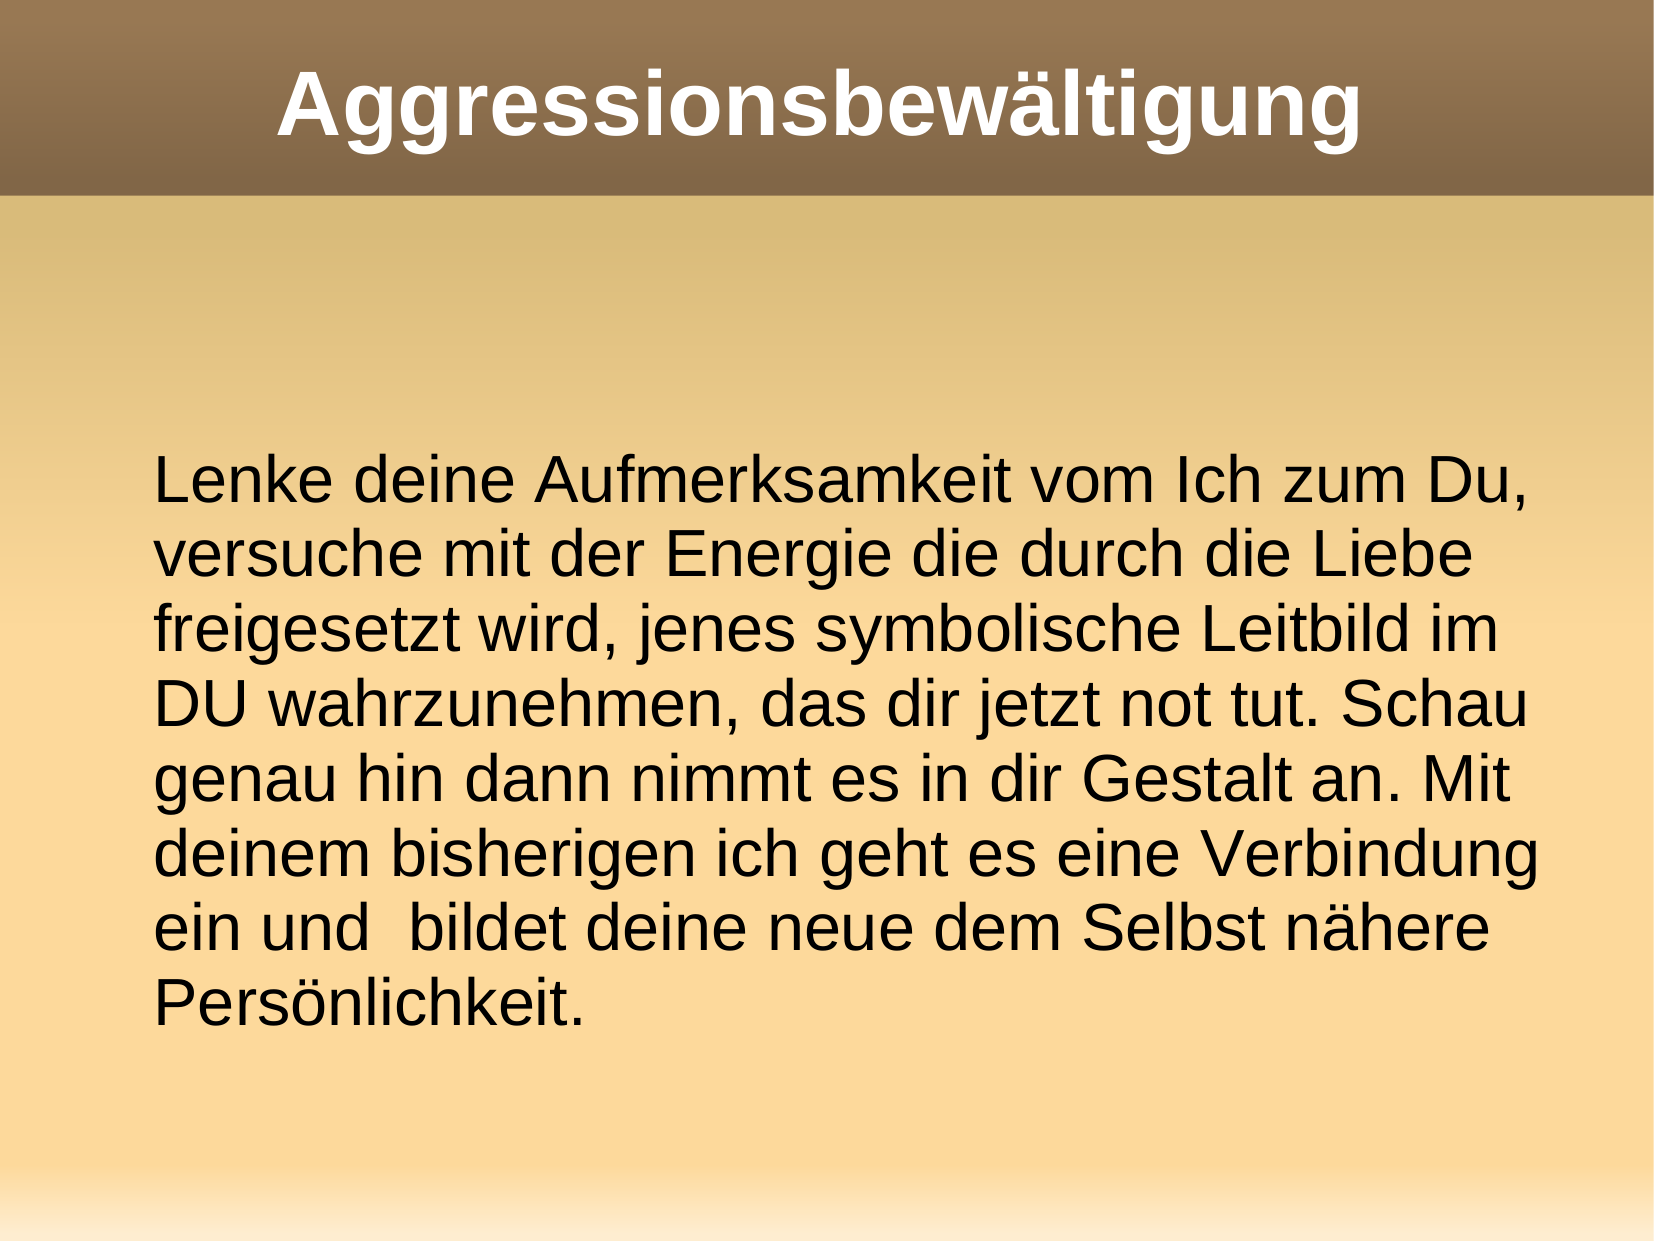

# Aggressionsbewältigung
Lenke deine Aufmerksamkeit vom Ich zum Du, versuche mit der Energie die durch die Liebe freigesetzt wird, jenes symbolische Leitbild im DU wahrzunehmen, das dir jetzt not tut. Schau genau hin dann nimmt es in dir Gestalt an. Mit deinem bisherigen ich geht es eine Verbindung ein und bildet deine neue dem Selbst nähere Persönlichkeit.